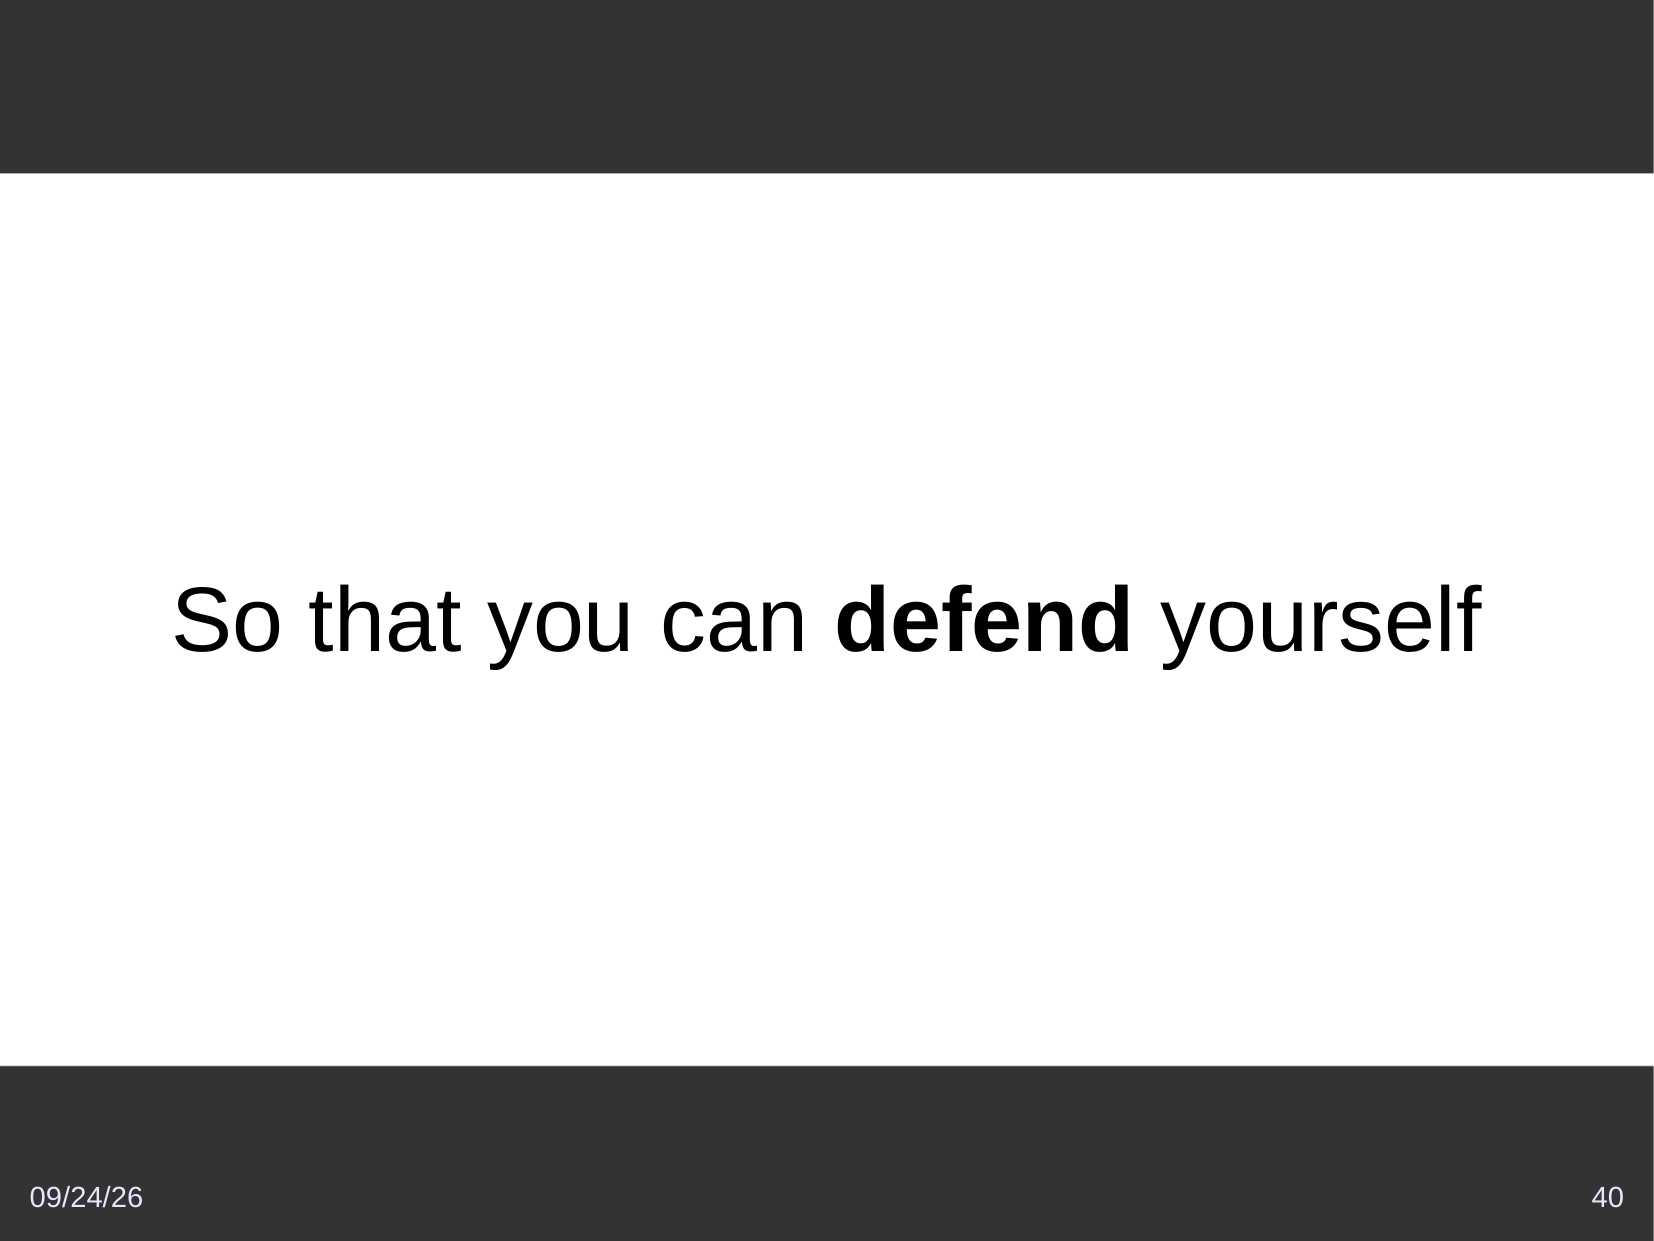

#
So that you can defend yourself
40